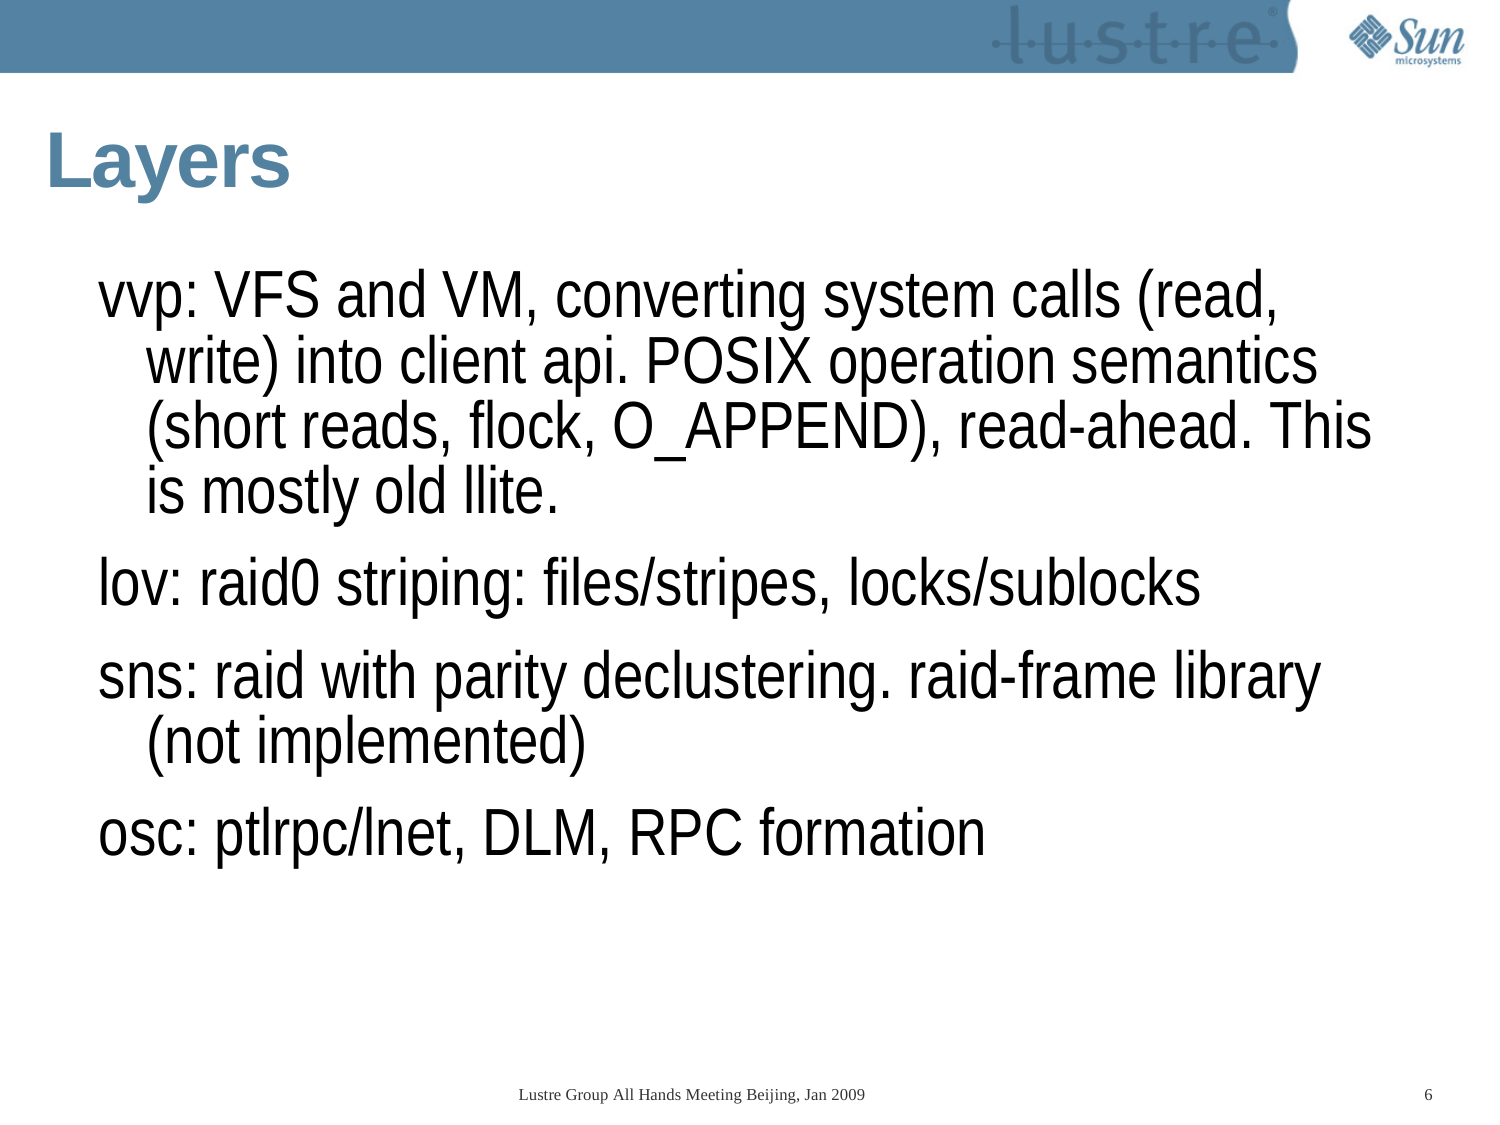

# Layers
vvp: VFS and VM, converting system calls (read, write) into client api. POSIX operation semantics (short reads, flock, O_APPEND), read-ahead. This is mostly old llite.
lov: raid0 striping: files/stripes, locks/sublocks
sns: raid with parity declustering. raid-frame library (not implemented)
osc: ptlrpc/lnet, DLM, RPC formation